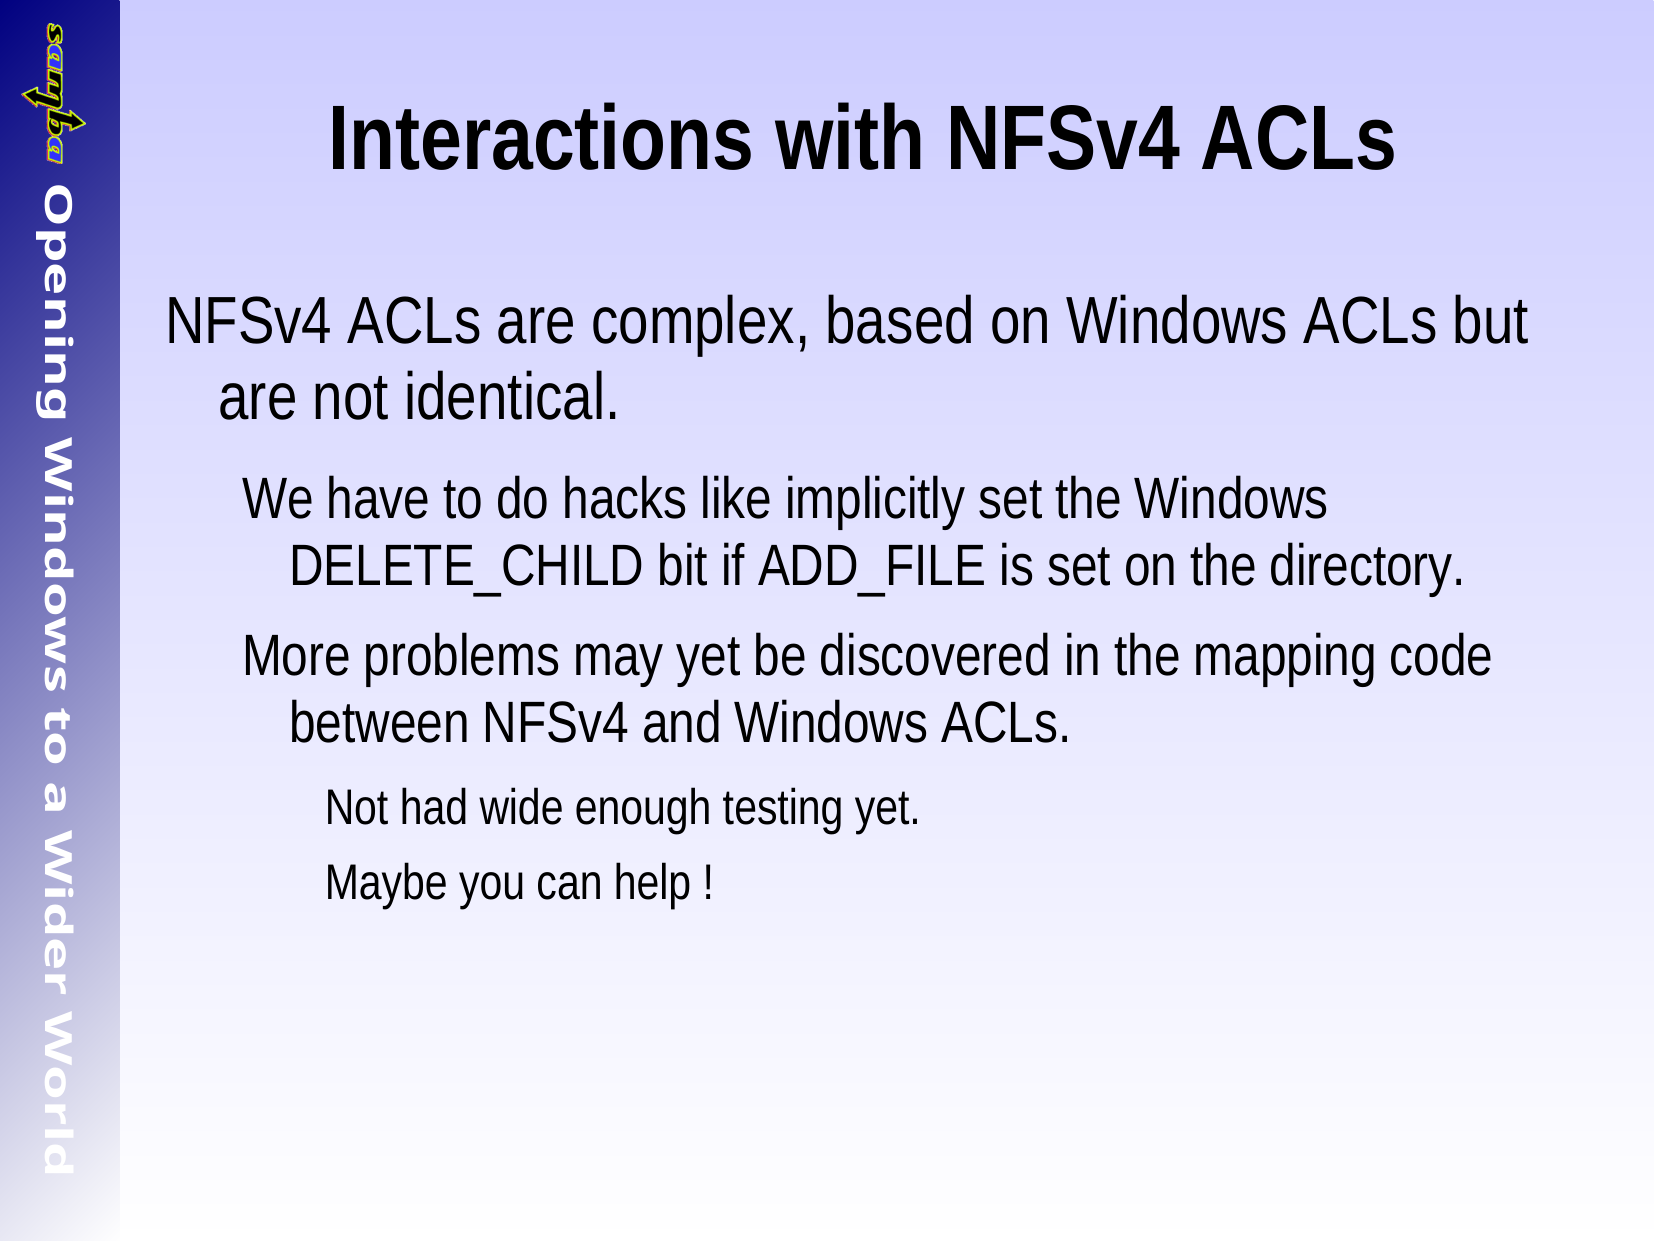

# Interactions with NFSv4 ACLs
NFSv4 ACLs are complex, based on Windows ACLs but are not identical.
We have to do hacks like implicitly set the Windows DELETE_CHILD bit if ADD_FILE is set on the directory.
More problems may yet be discovered in the mapping code between NFSv4 and Windows ACLs.
Not had wide enough testing yet.
Maybe you can help !